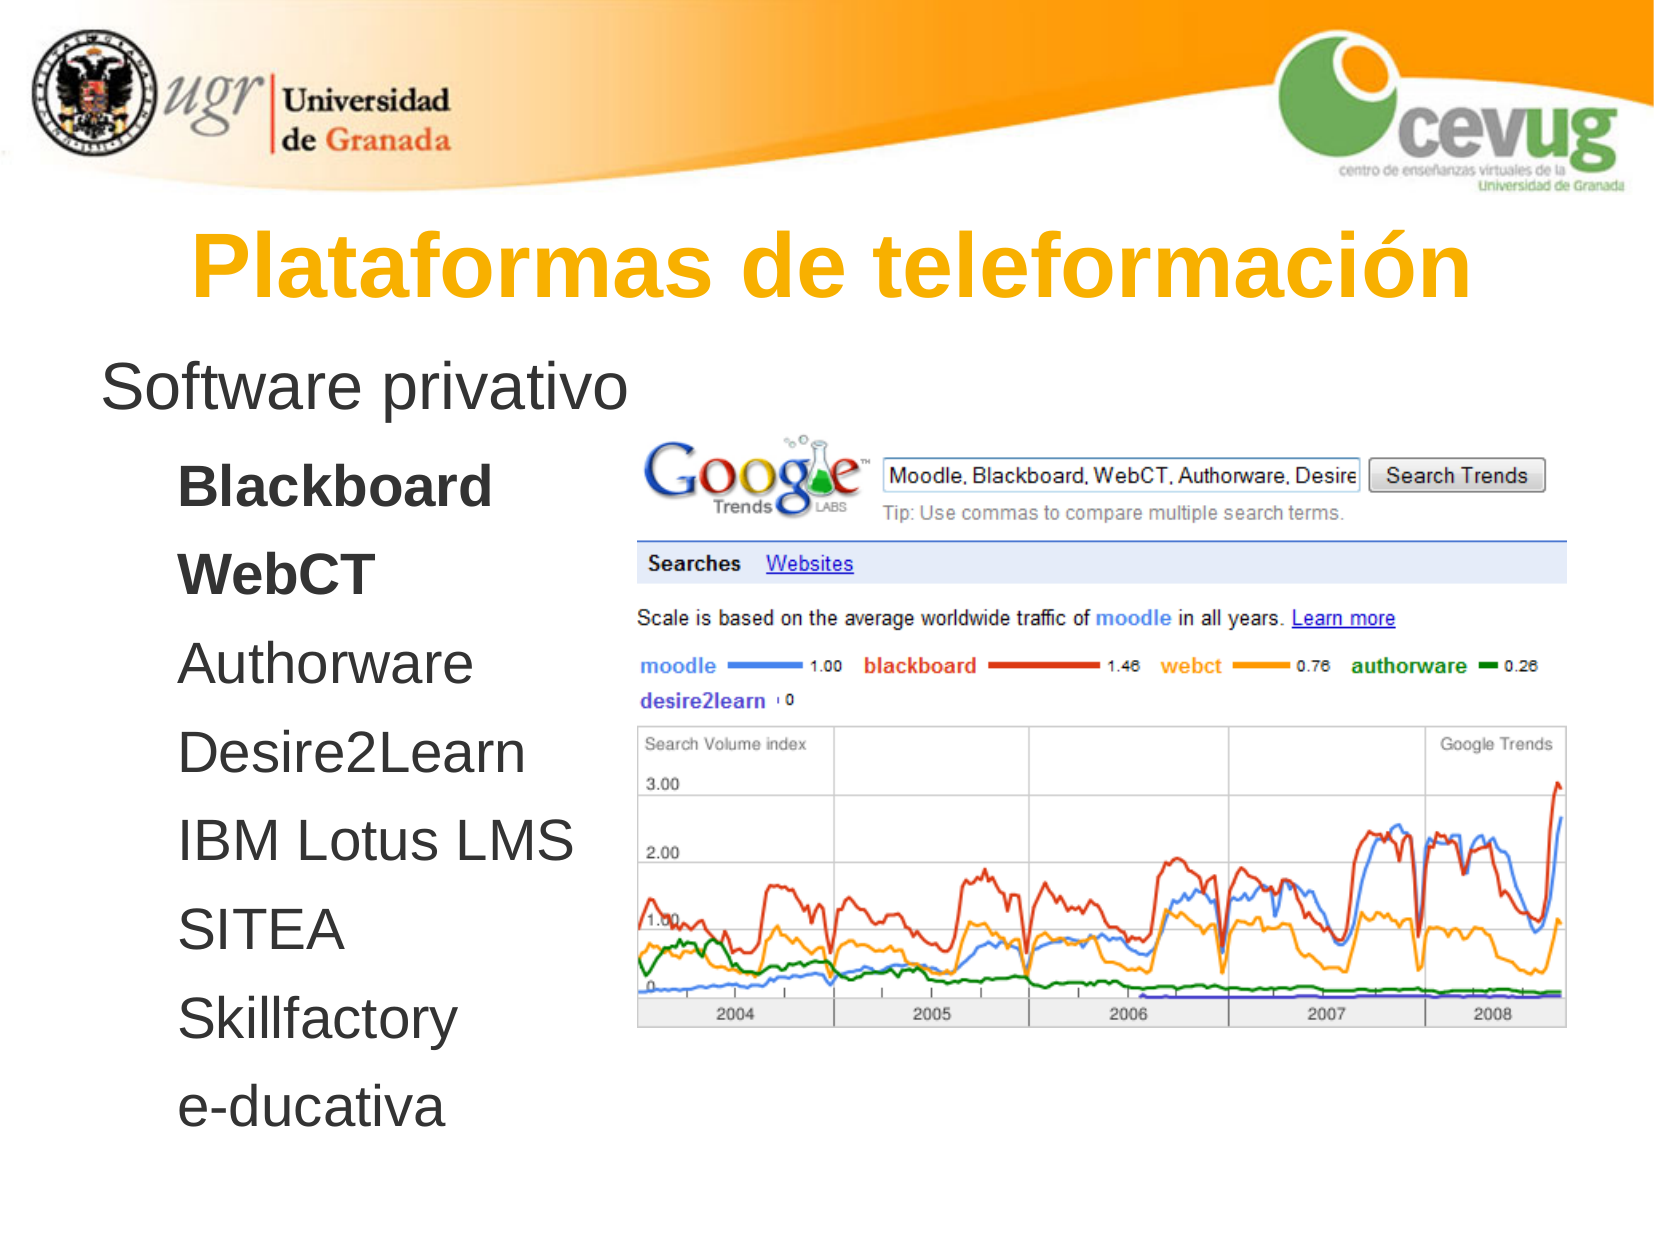

# Plataformas de teleformación
Software privativo
Blackboard
WebCT
Authorware
Desire2Learn
IBM Lotus LMS
SITEA
Skillfactory
e-ducativa